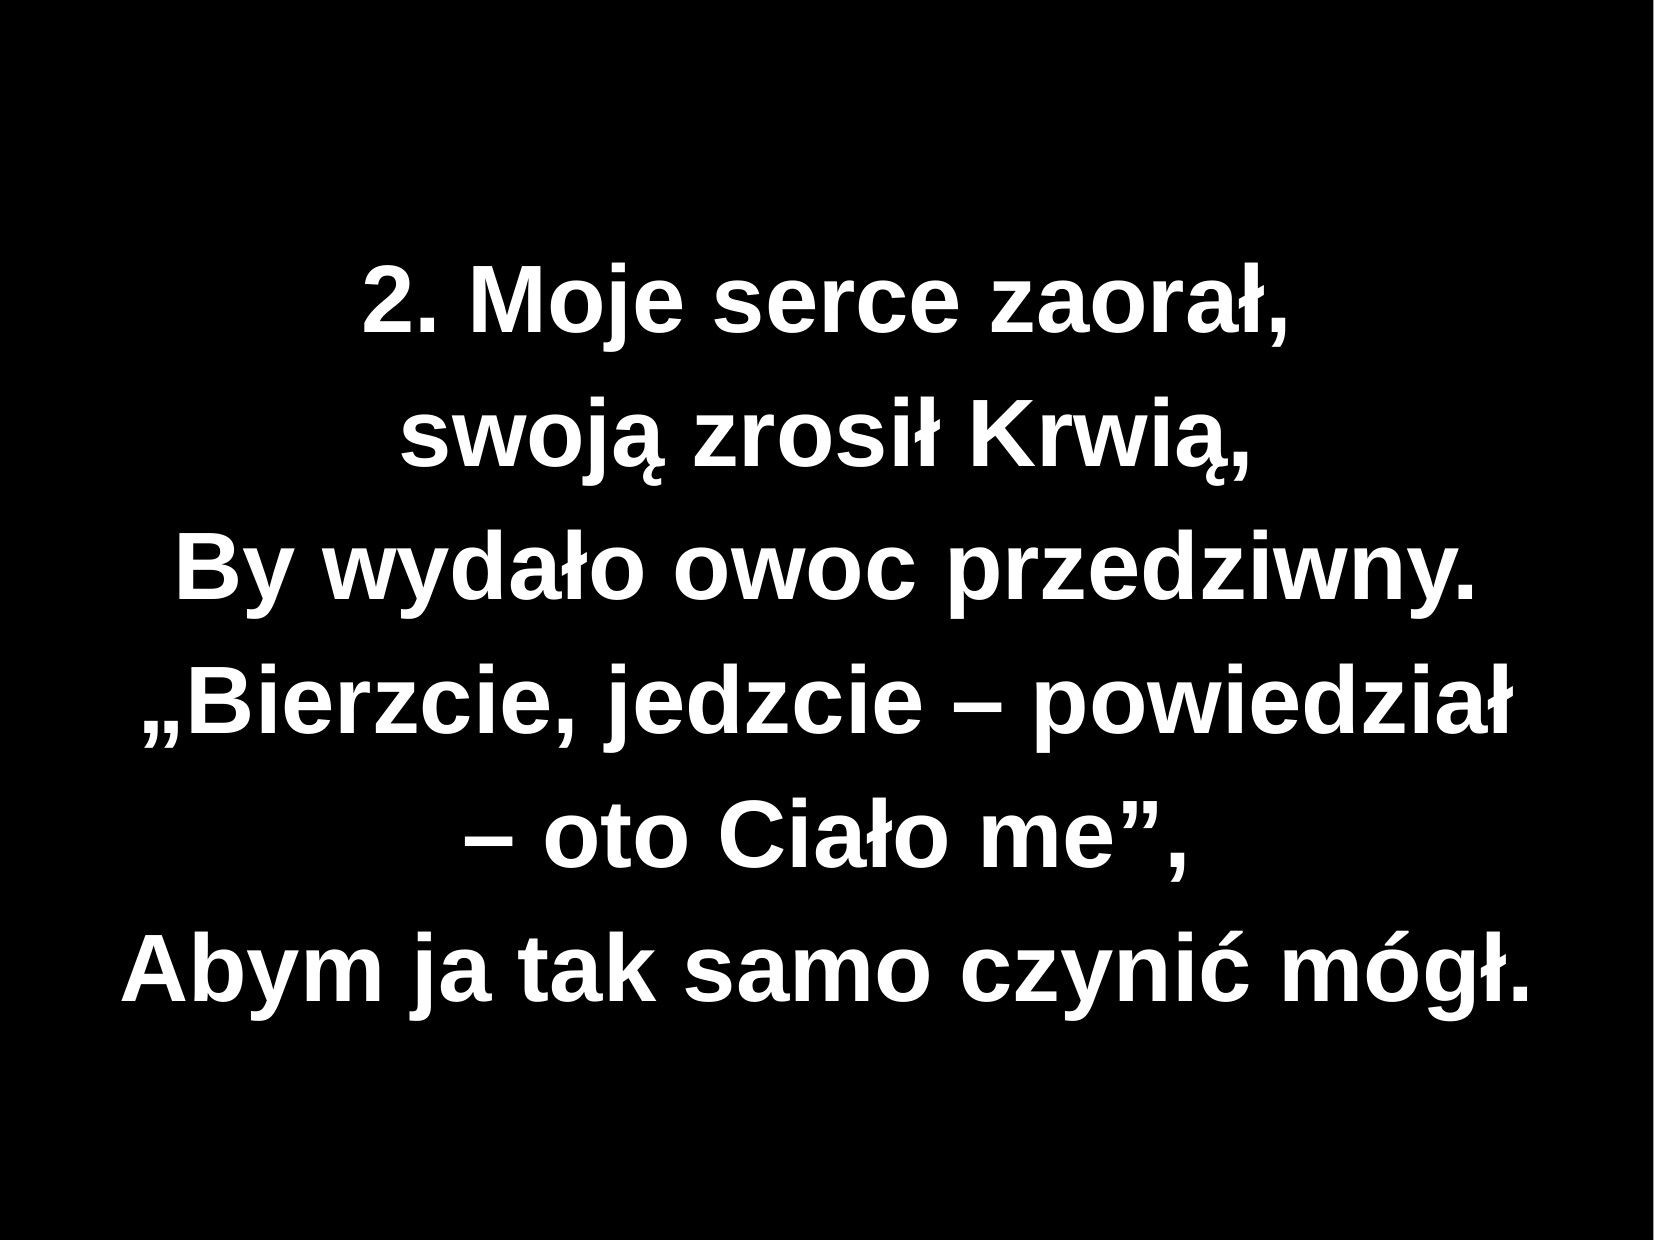

# 2. Moje serce zaorał,
swoją zrosił Krwią,
By wydało owoc przedziwny.
„Bierzcie, jedzcie – powiedział
– oto Ciało me”,
Abym ja tak samo czynić mógł.